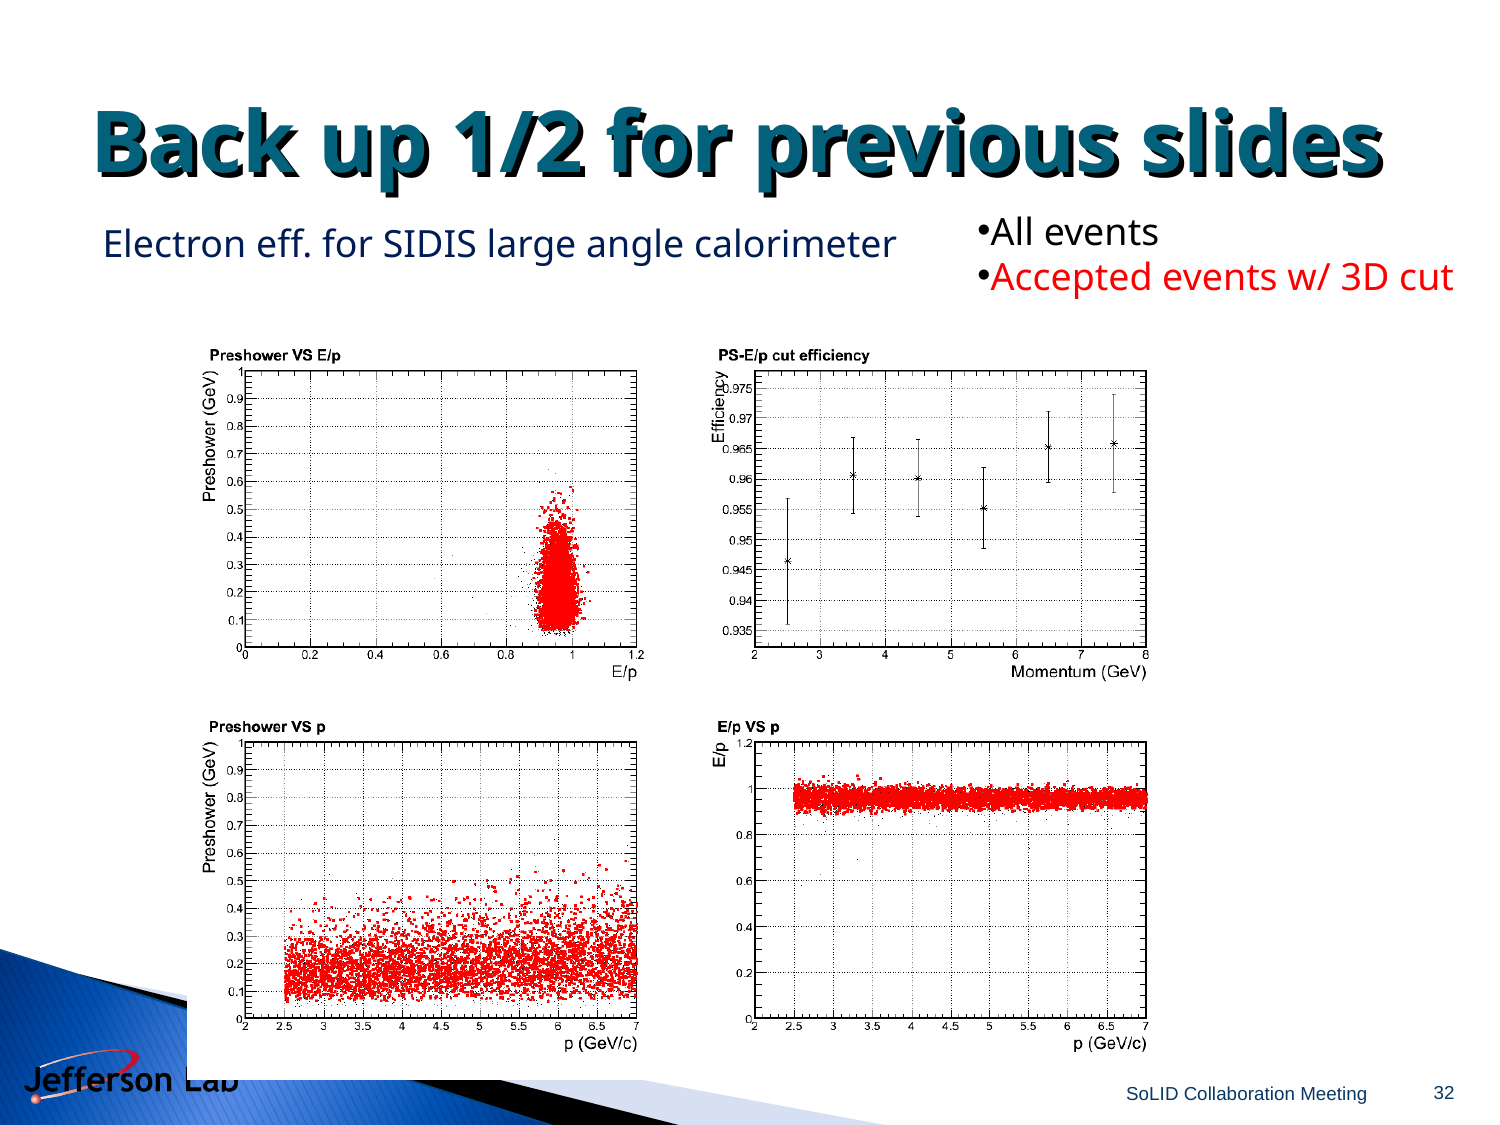

# Back up 1/2 for previous slides
All events
Accepted events w/ 3D cut
Electron eff. for SIDIS large angle calorimeter
SoLID Collaboration Meeting
31